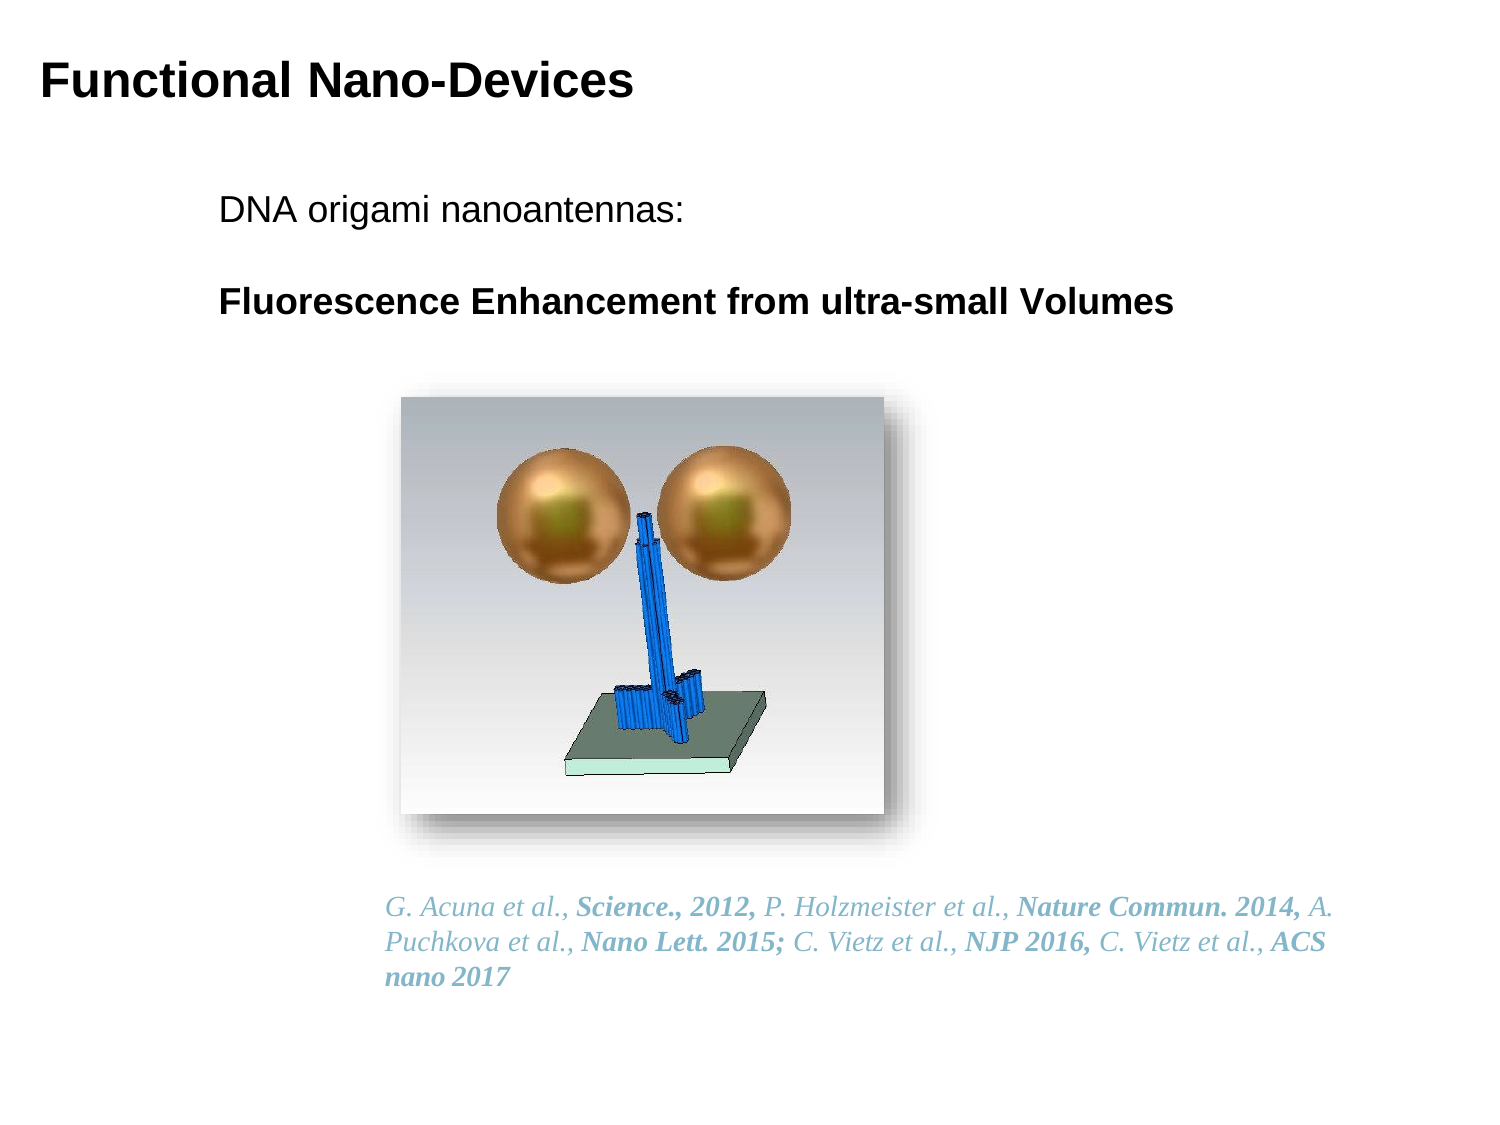

# Functional Nano-Devices
DNA origami nanoantennas:
Fluorescence Enhancement from ultra-small Volumes
G. Acuna et al., Science., 2012, P. Holzmeister et al., Nature Commun. 2014, A. Puchkova et al., Nano Lett. 2015; C. Vietz et al., NJP 2016, C. Vietz et al., ACS nano 2017